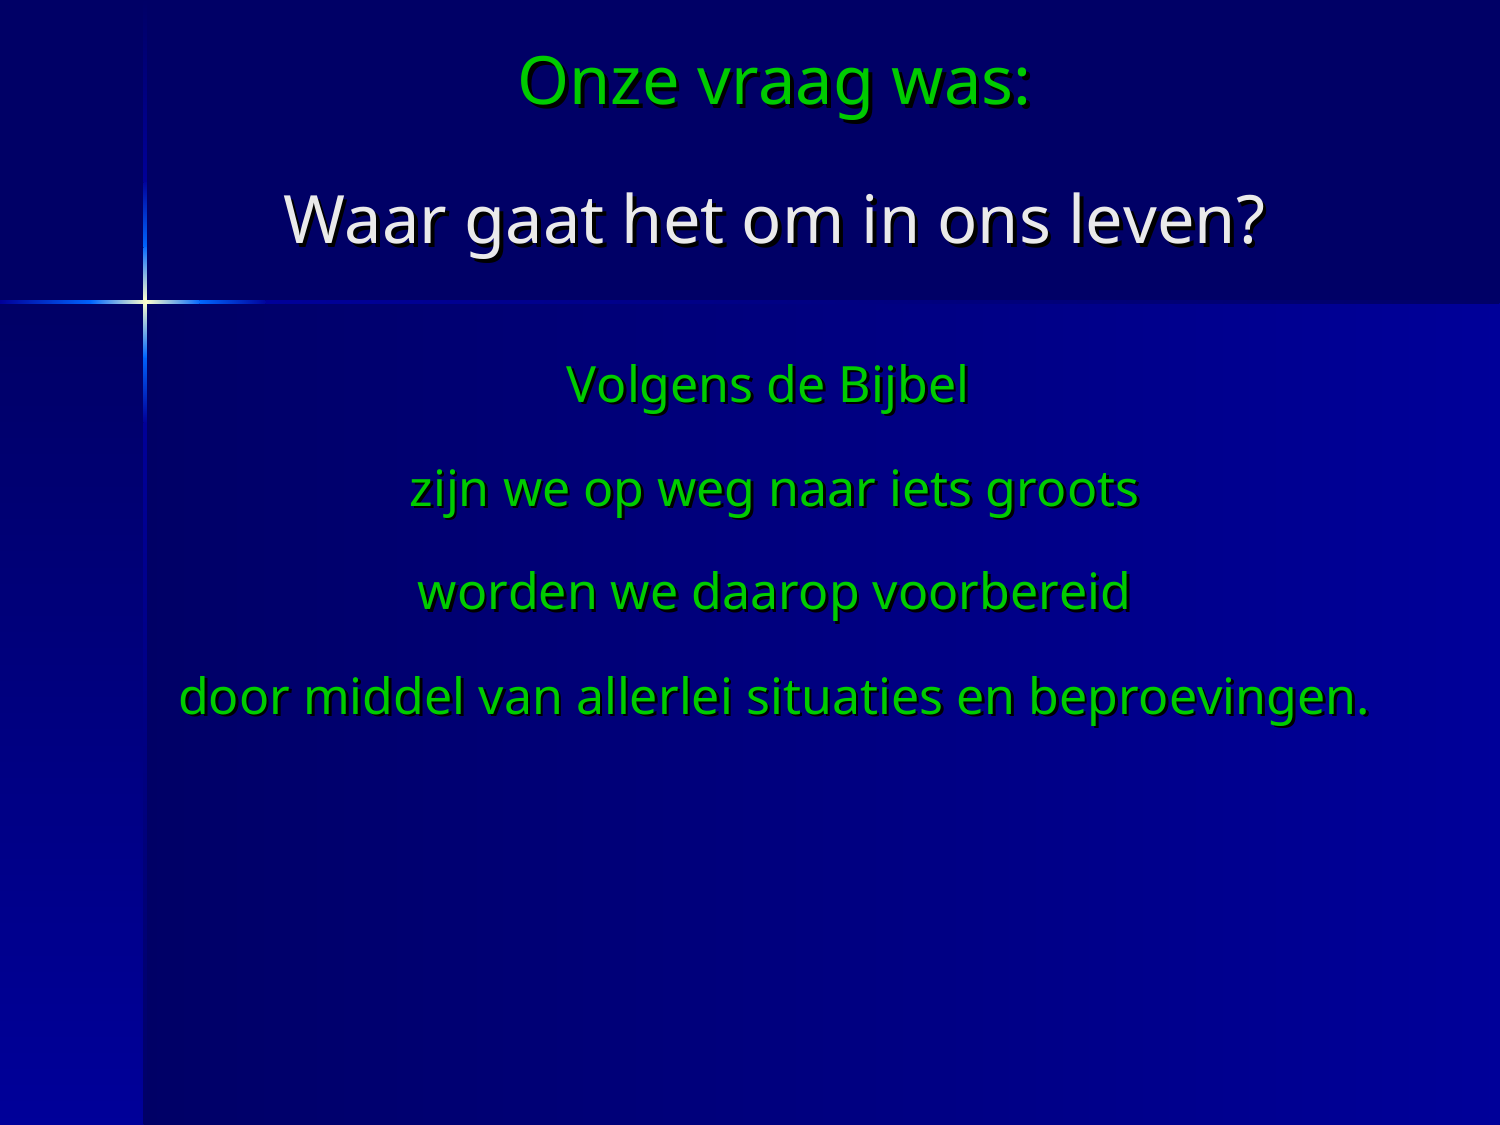

# Onze vraag was:
Waar gaat het om in ons leven?
Volgens de Bijbel
zijn we op weg naar iets groots
worden we daarop voorbereid
door middel van allerlei situaties en beproevingen.